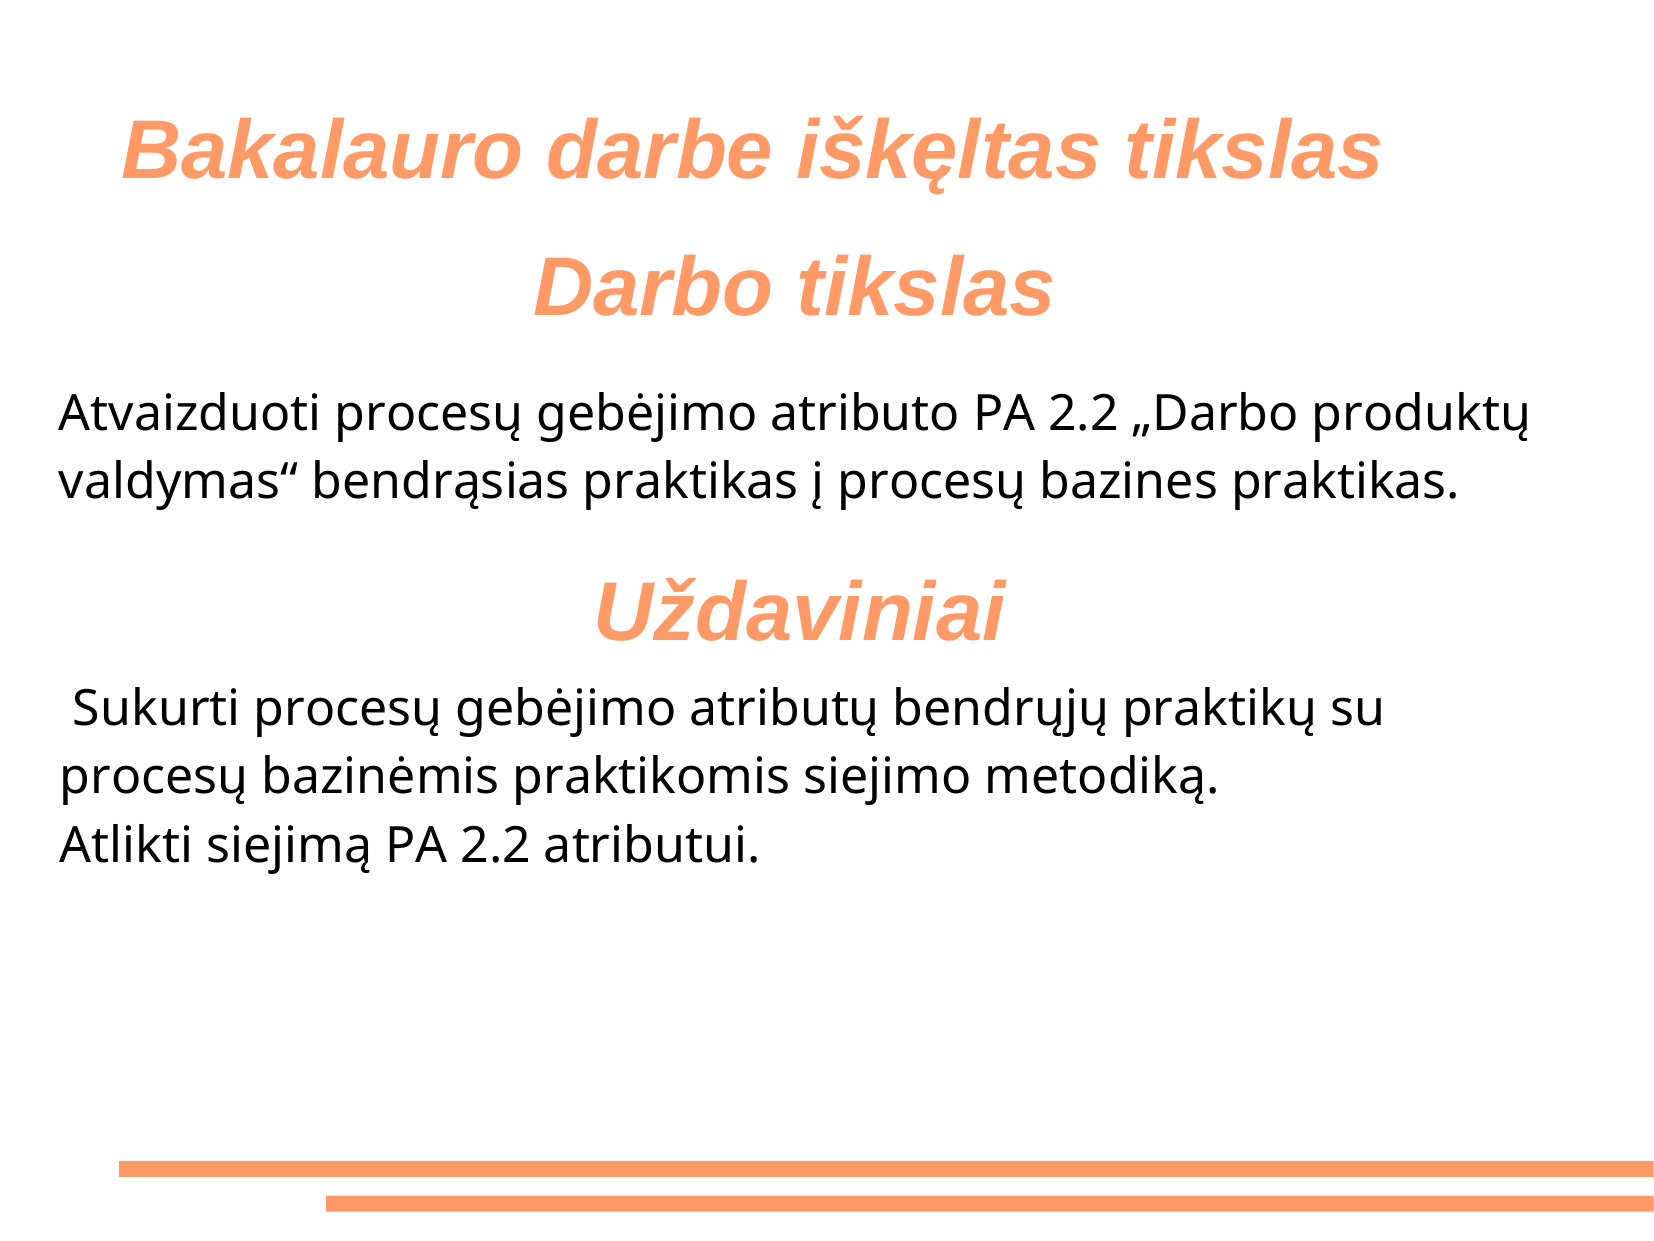

# Bakalauro darbe iškęltas tikslas
Darbo tikslas
Atvaizduoti procesų gebėjimo atributo PA 2.2 „Darbo produktų valdymas“ bendrąsias praktikas į procesų bazines praktikas.
Uždaviniai
 Sukurti procesų gebėjimo atributų bendrųjų praktikų su procesų bazinėmis praktikomis siejimo metodiką.
Atlikti siejimą PA 2.2 atributui.